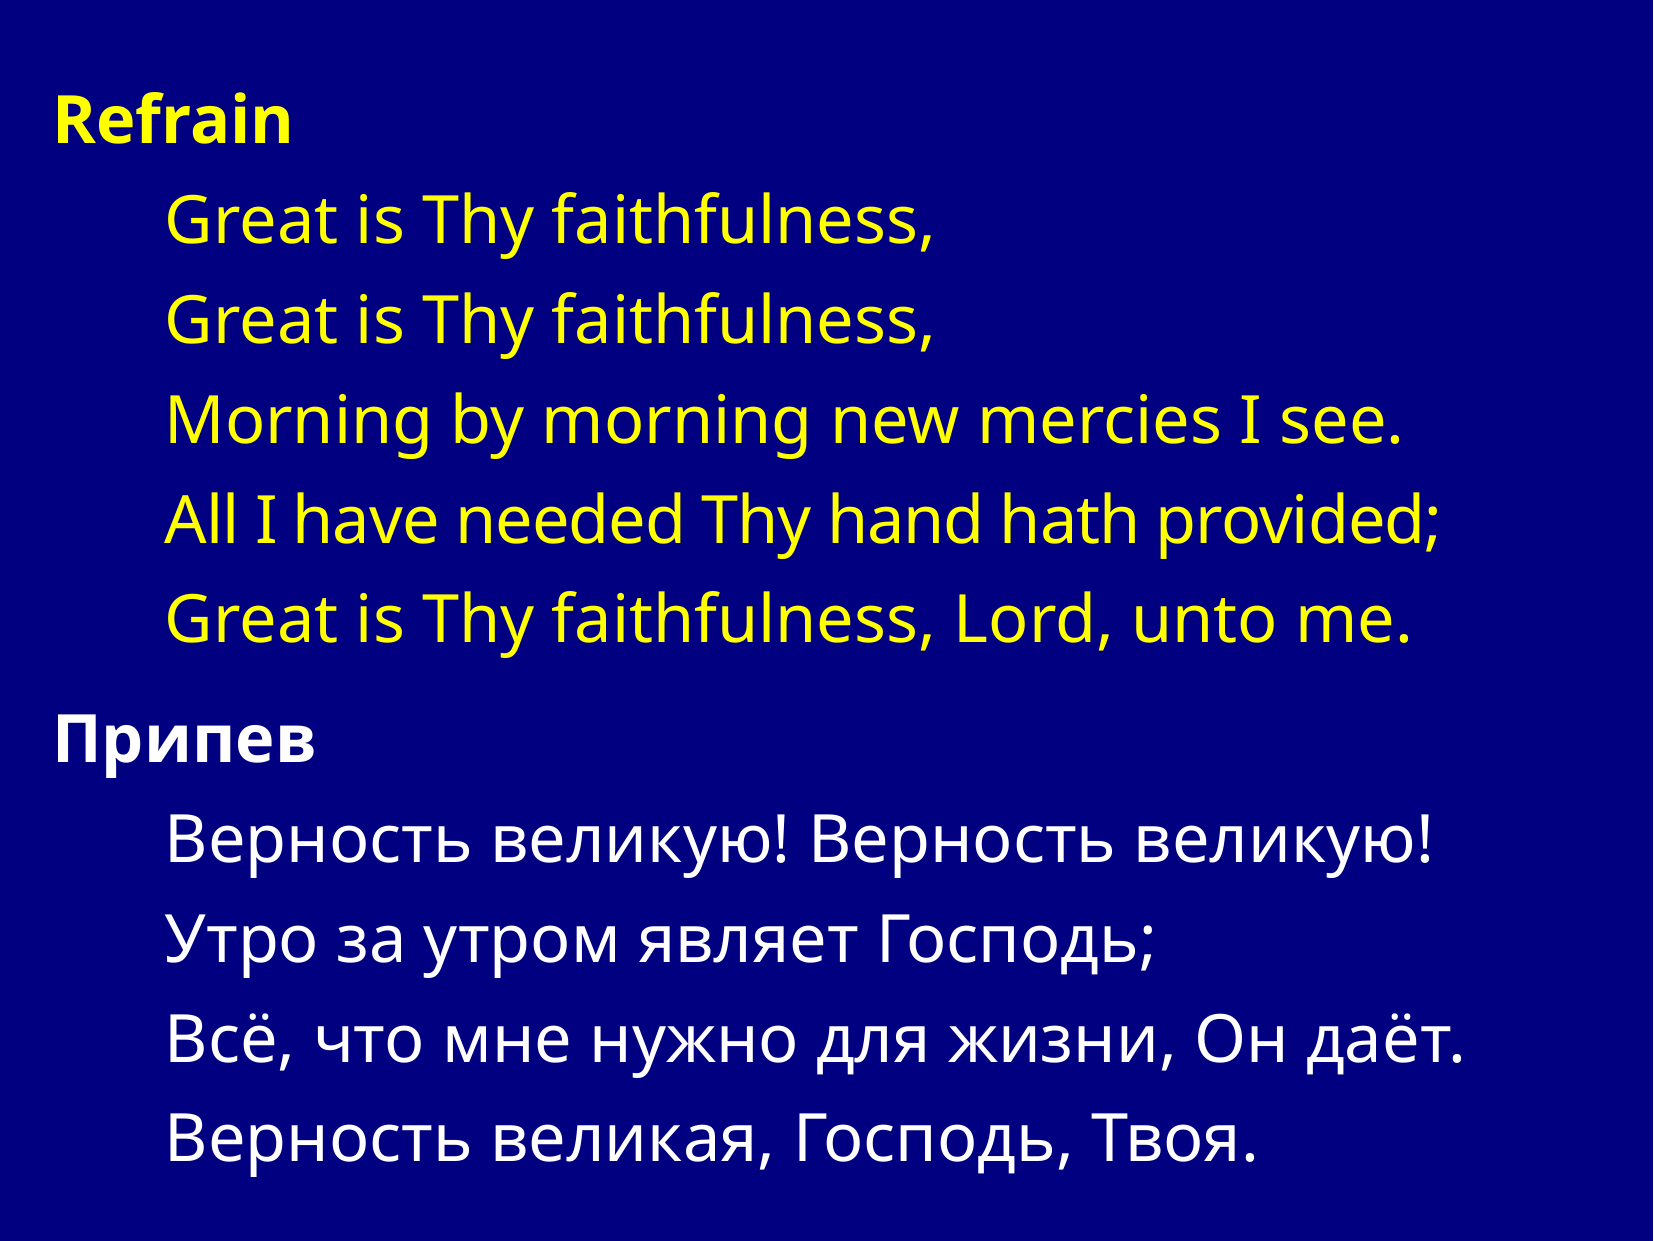

Refrain
	Great is Thy faithfulness,
	Great is Thy faithfulness,
	Morning by morning new mercies I see.
	All I have needed Thy hand hath provided;
	Great is Thy faithfulness, Lord, unto me.
Припев
	Верность великую! Верность великую!
	Утро за утром являет Господь;
	Всё, что мне нужно для жизни, Он даёт.
	Верность великая, Господь, Твоя.